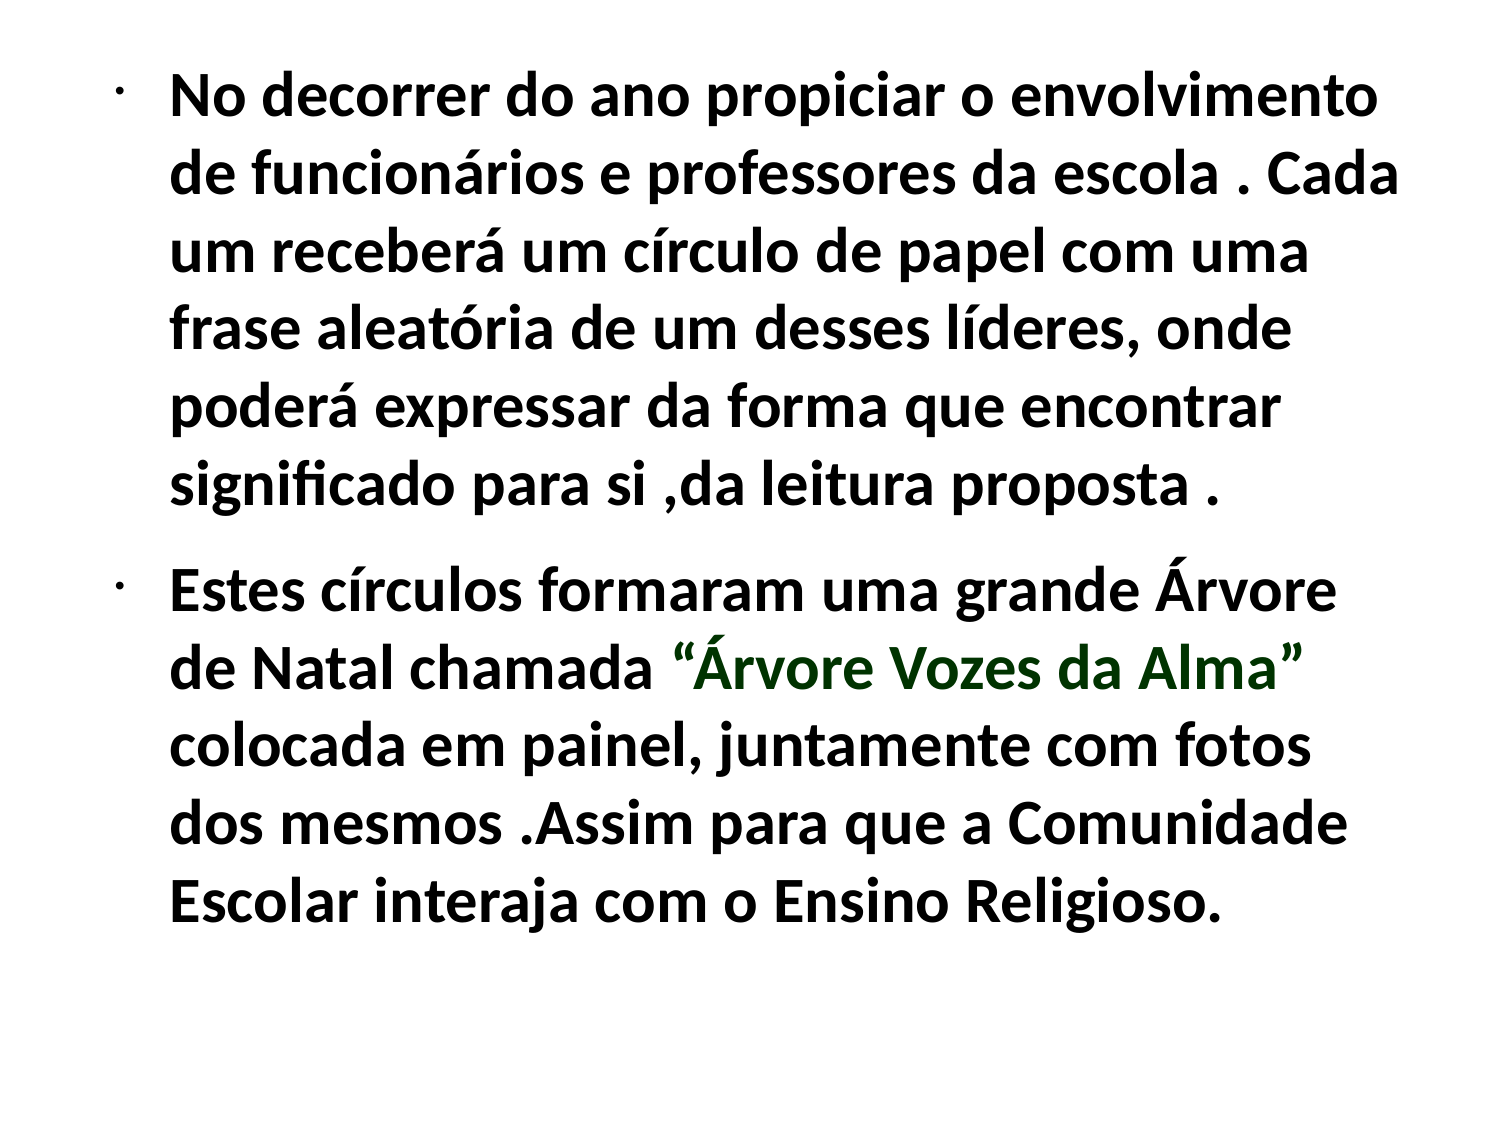

# No decorrer do ano propiciar o envolvimento de funcionários e professores da escola . Cada um receberá um círculo de papel com uma frase aleatória de um desses líderes, onde poderá expressar da forma que encontrar significado para si ,da leitura proposta .
Estes círculos formaram uma grande Árvore de Natal chamada “Árvore Vozes da Alma” colocada em painel, juntamente com fotos dos mesmos .Assim para que a Comunidade Escolar interaja com o Ensino Religioso.